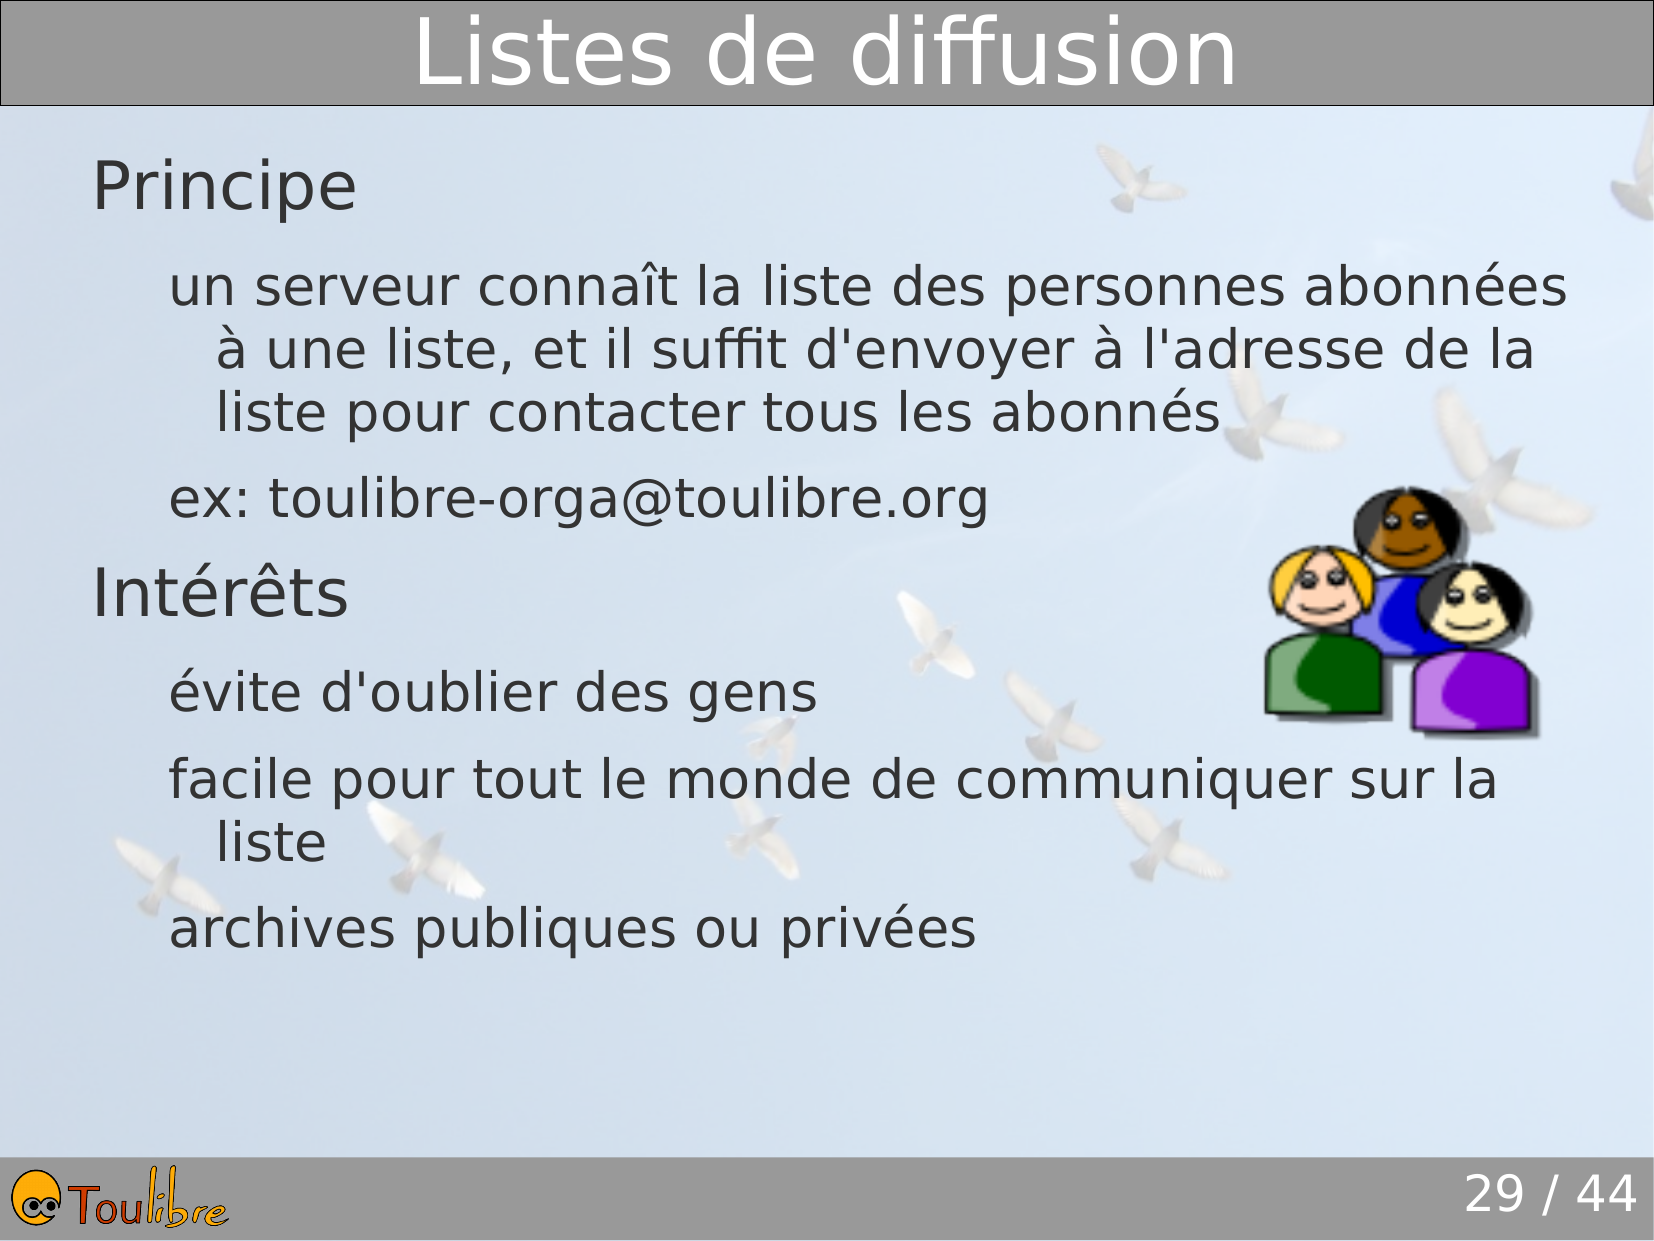

# Listes de diffusion
Principe
un serveur connaît la liste des personnes abonnées à une liste, et il suffit d'envoyer à l'adresse de la liste pour contacter tous les abonnés
ex: toulibre-orga@toulibre.org
Intérêts
évite d'oublier des gens
facile pour tout le monde de communiquer sur la liste
archives publiques ou privées